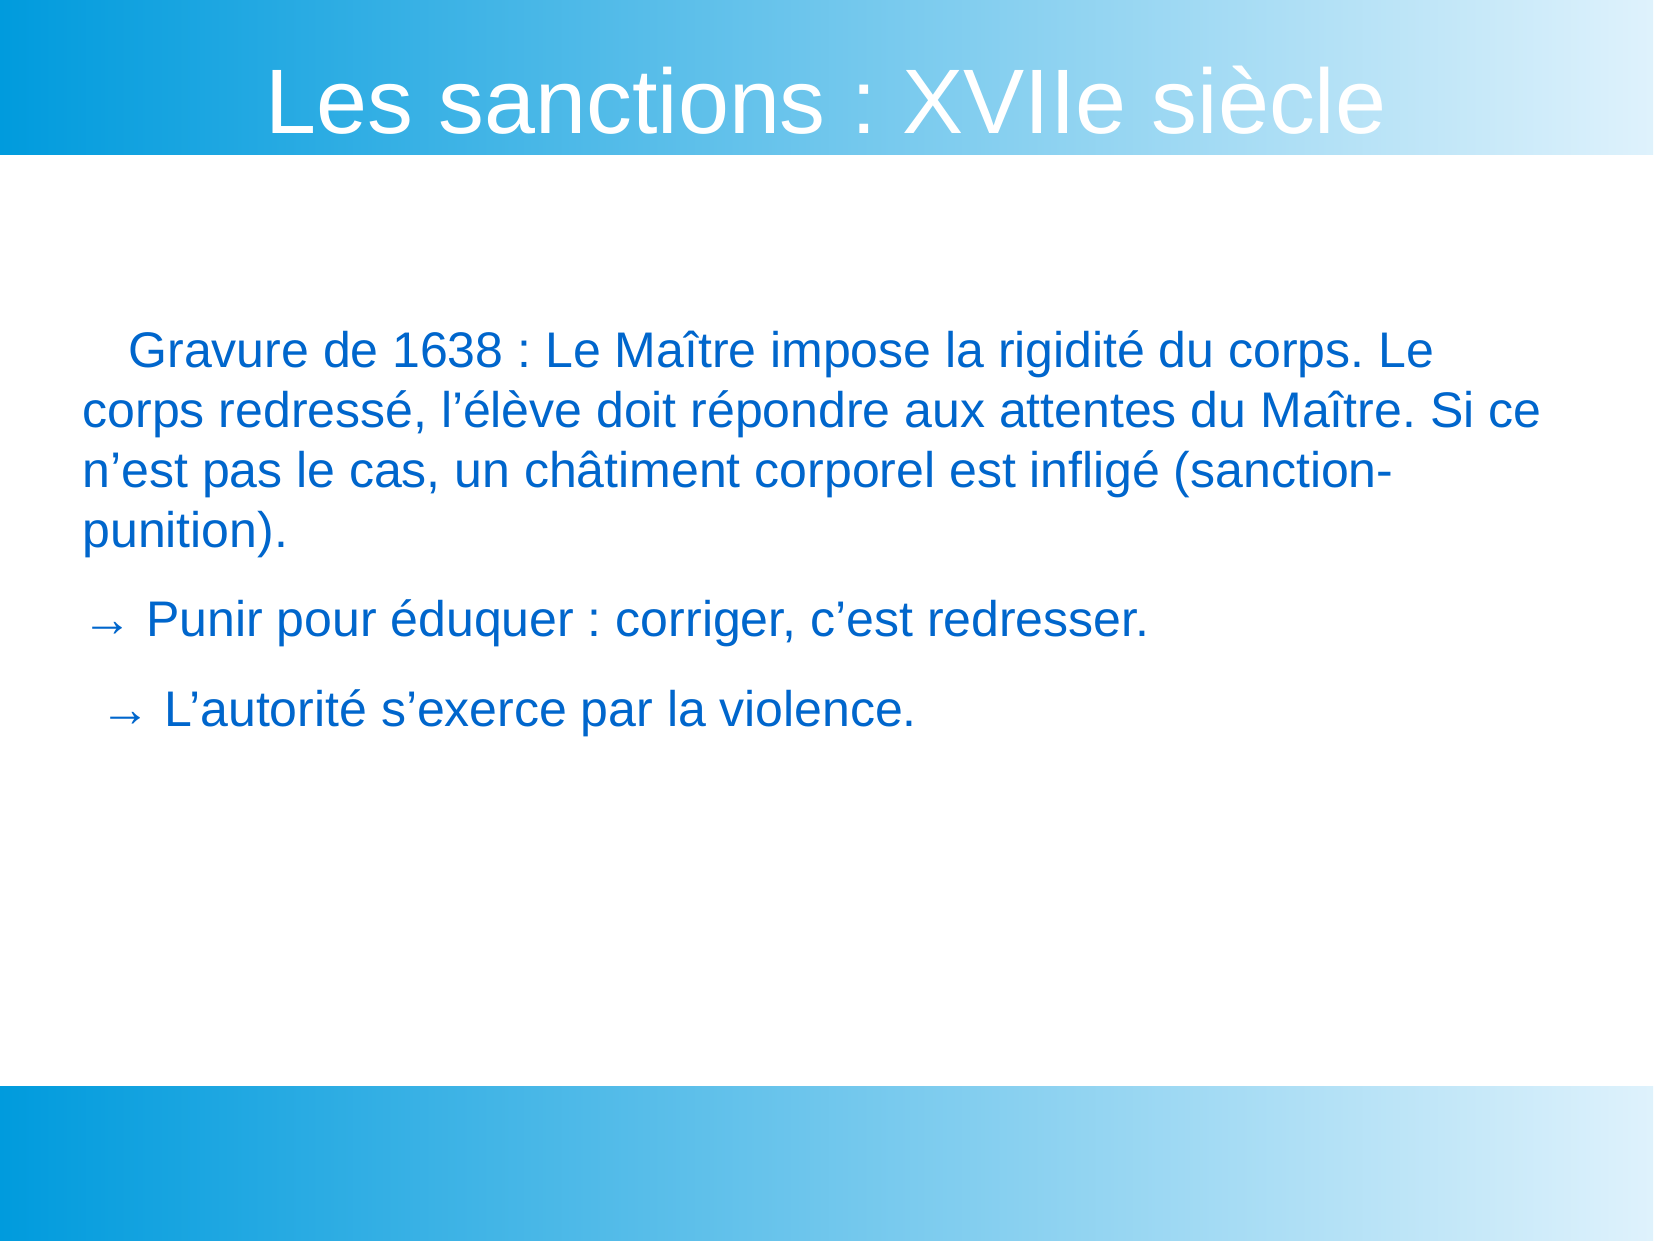

Les sanctions : XVIIe siècle
 Gravure de 1638 : Le Maître impose la rigidité du corps. Le corps redressé, l’élève doit répondre aux attentes du Maître. Si ce n’est pas le cas, un châtiment corporel est infligé (sanction-punition).
→ Punir pour éduquer : corriger, c’est redresser.
→ L’autorité s’exerce par la violence.